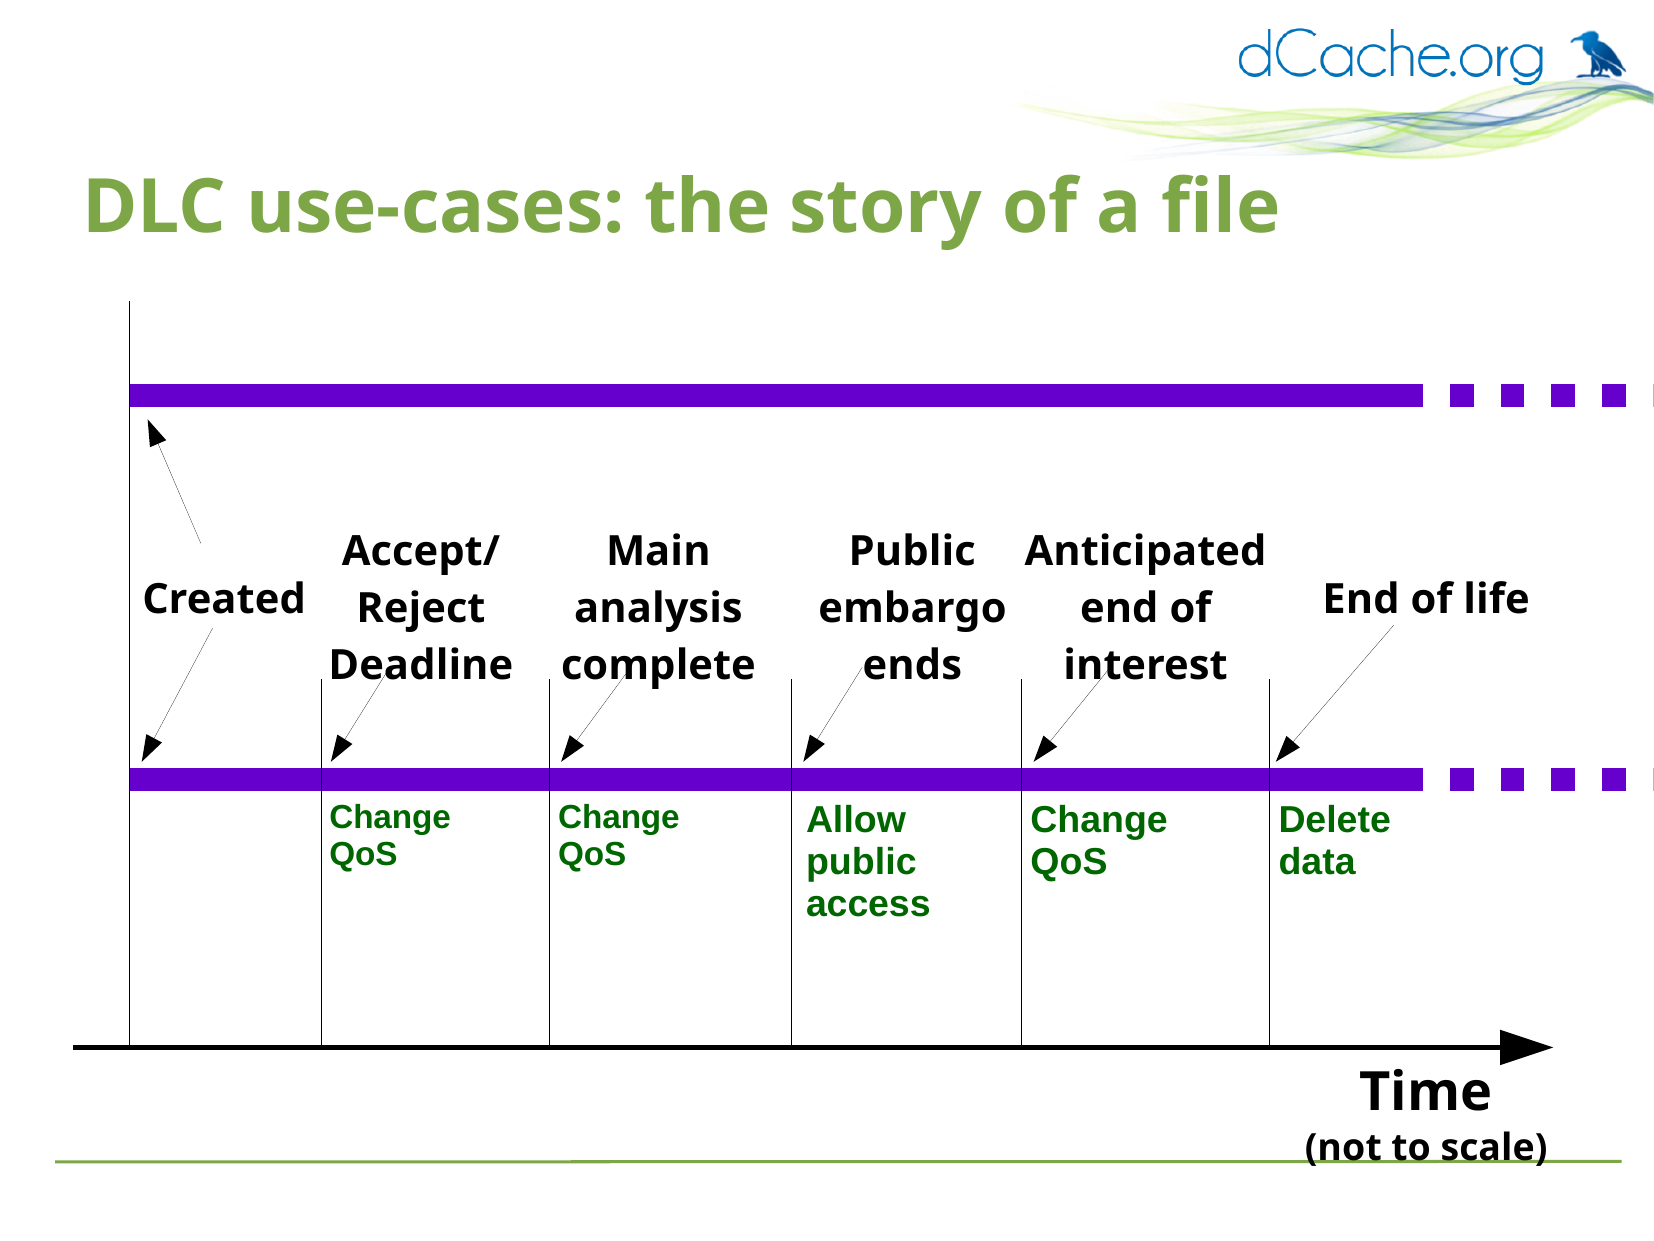

# DLC use-cases: the story of a file
Accept/
Reject
Deadline
Main analysis complete
Public
embargo
ends
Anticipated end of interest
Created
End of life
Change QoS
Allow public access
Change QoS
Delete data
Change QoS
(not to scale)
Time